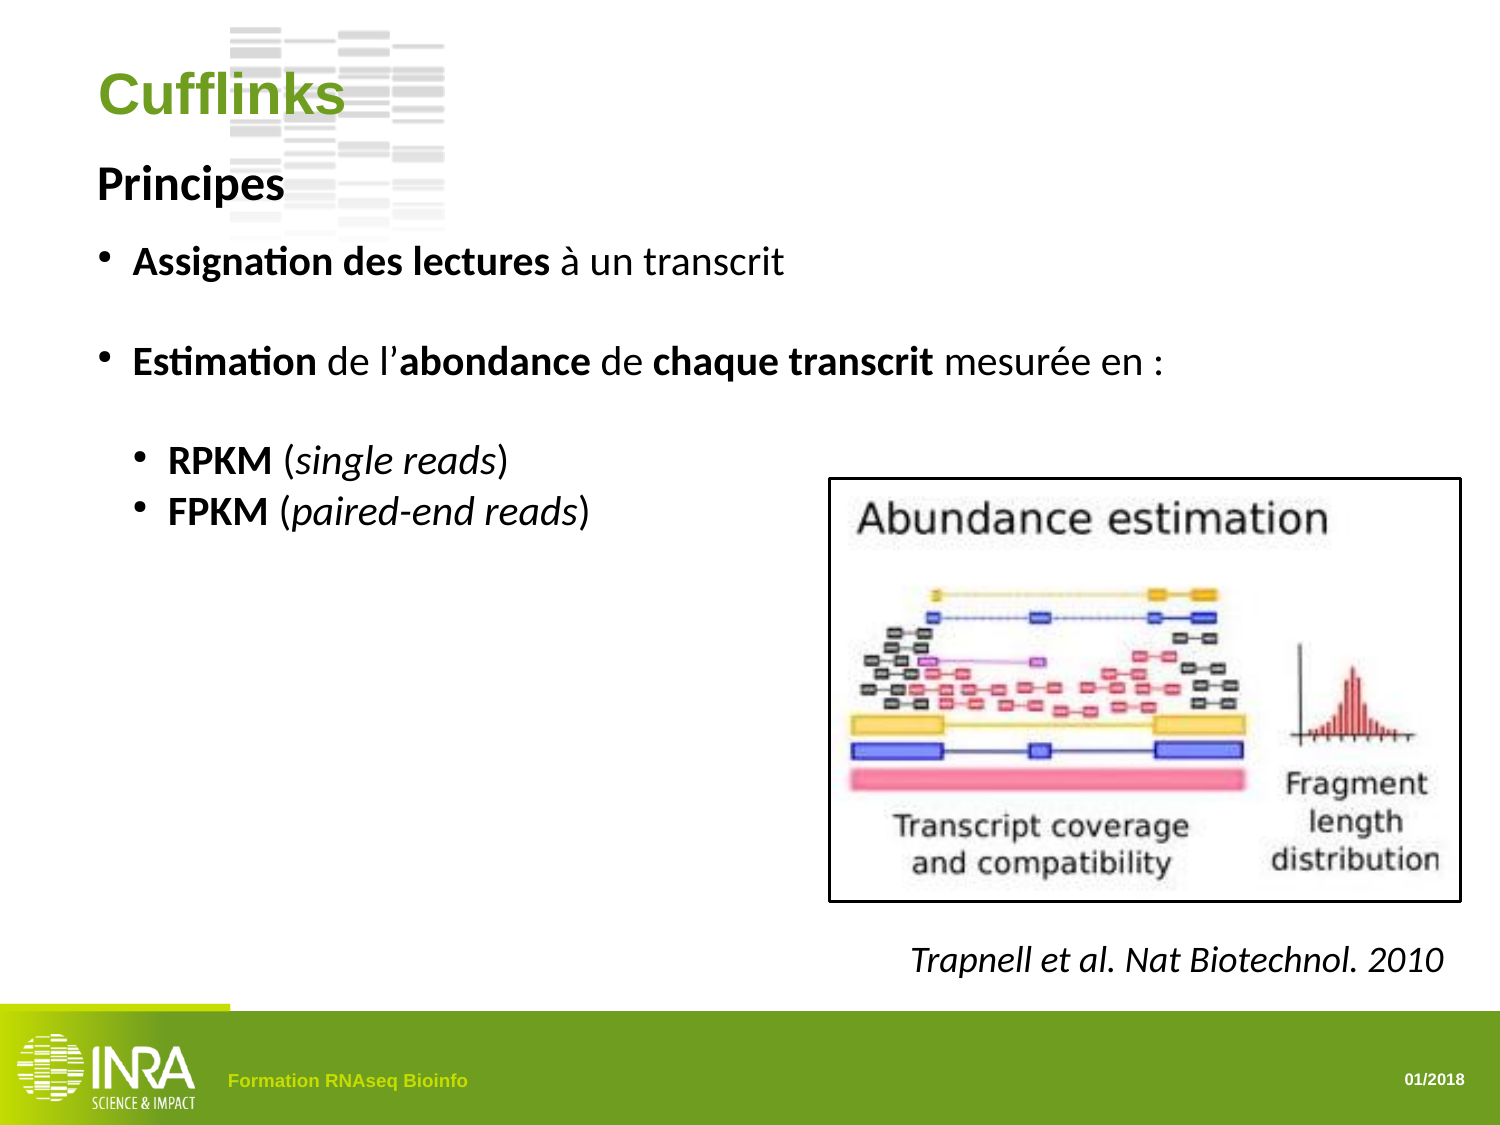

Cufflinks
Principes
Assignation des lectures à un transcrit
Estimation de l’abondance de chaque transcrit mesurée en :
RPKM (single reads)
FPKM (paired-end reads)
Trapnell et al. Nat Biotechnol. 2010